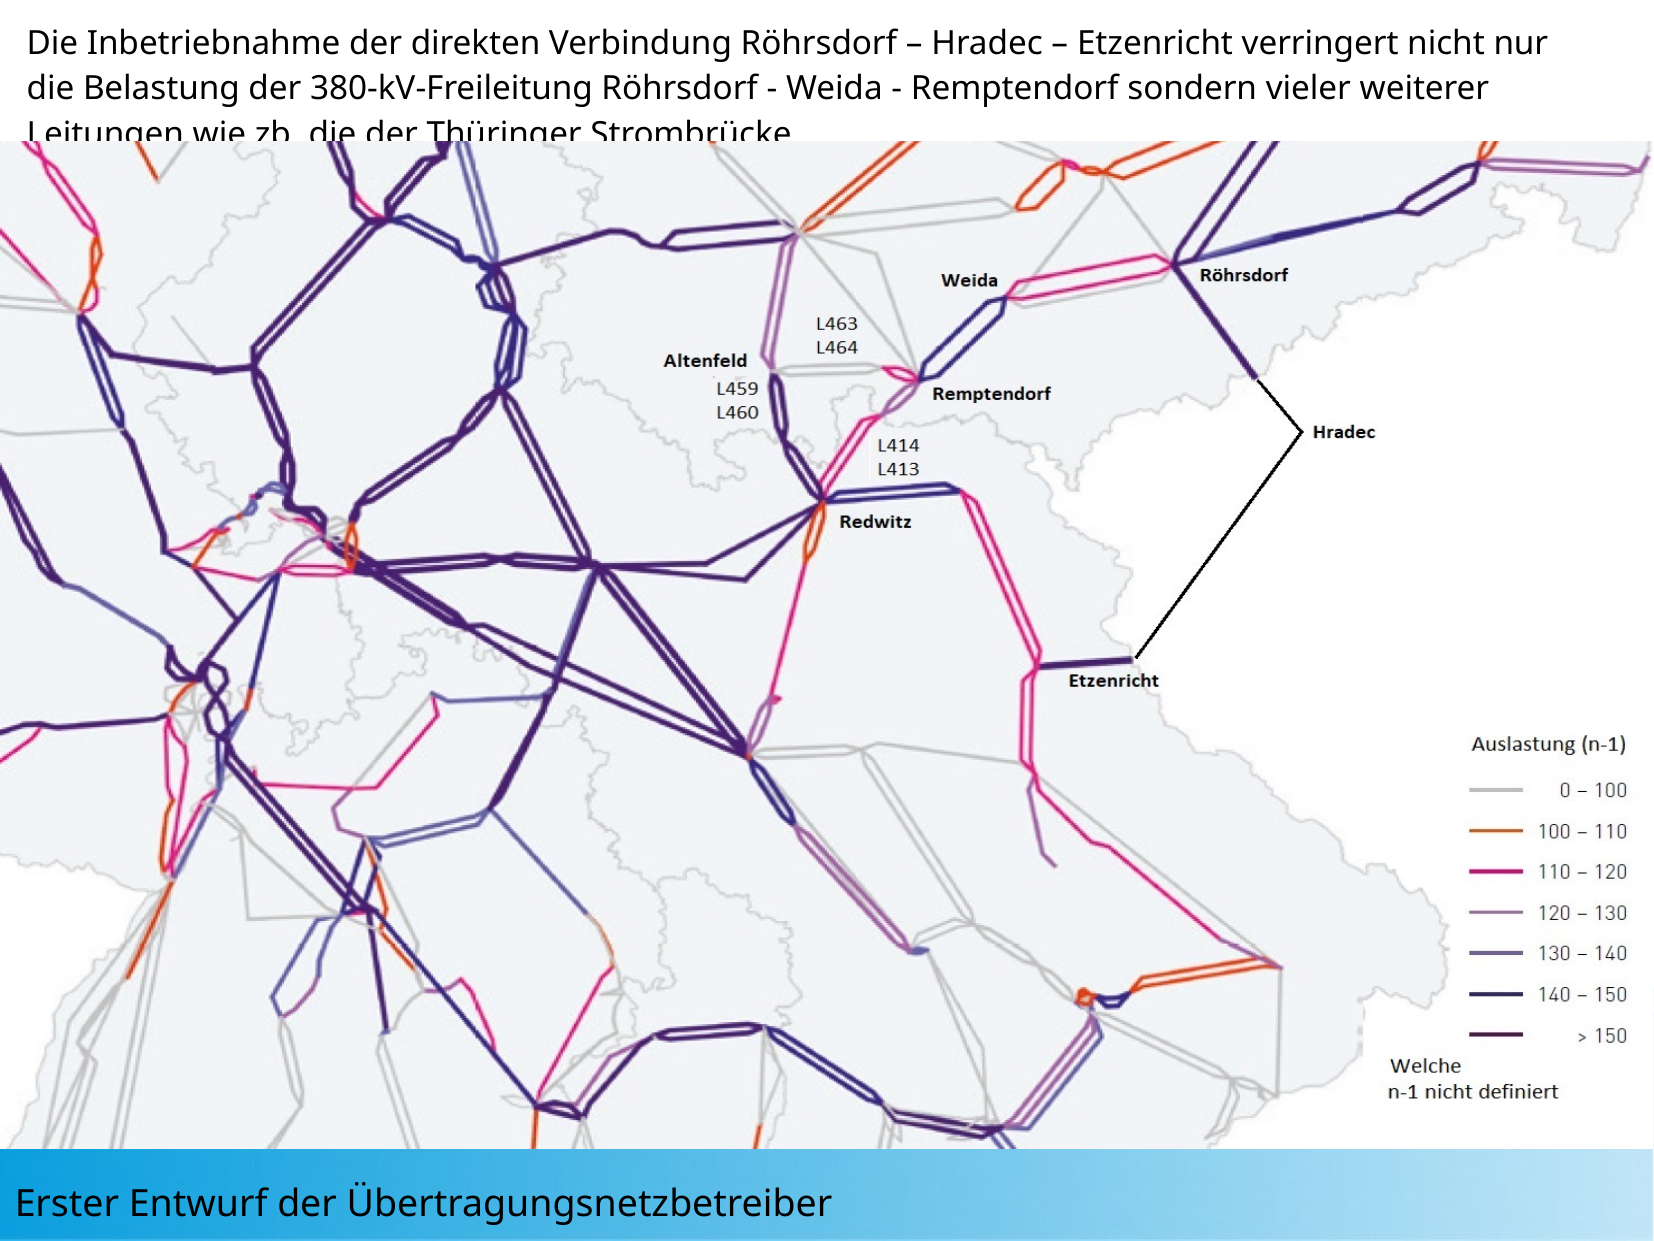

Die Inbetriebnahme der direkten Verbindung Röhrsdorf – Hradec – Etzenricht verringert nicht nur die Belastung der 380-kV-Freileitung Röhrsdorf - Weida - Remptendorf sondern vieler weiterer Leitungen wie zb. die der Thüringer Strombrücke.
Erster Entwurf der Übertragungsnetzbetreiber